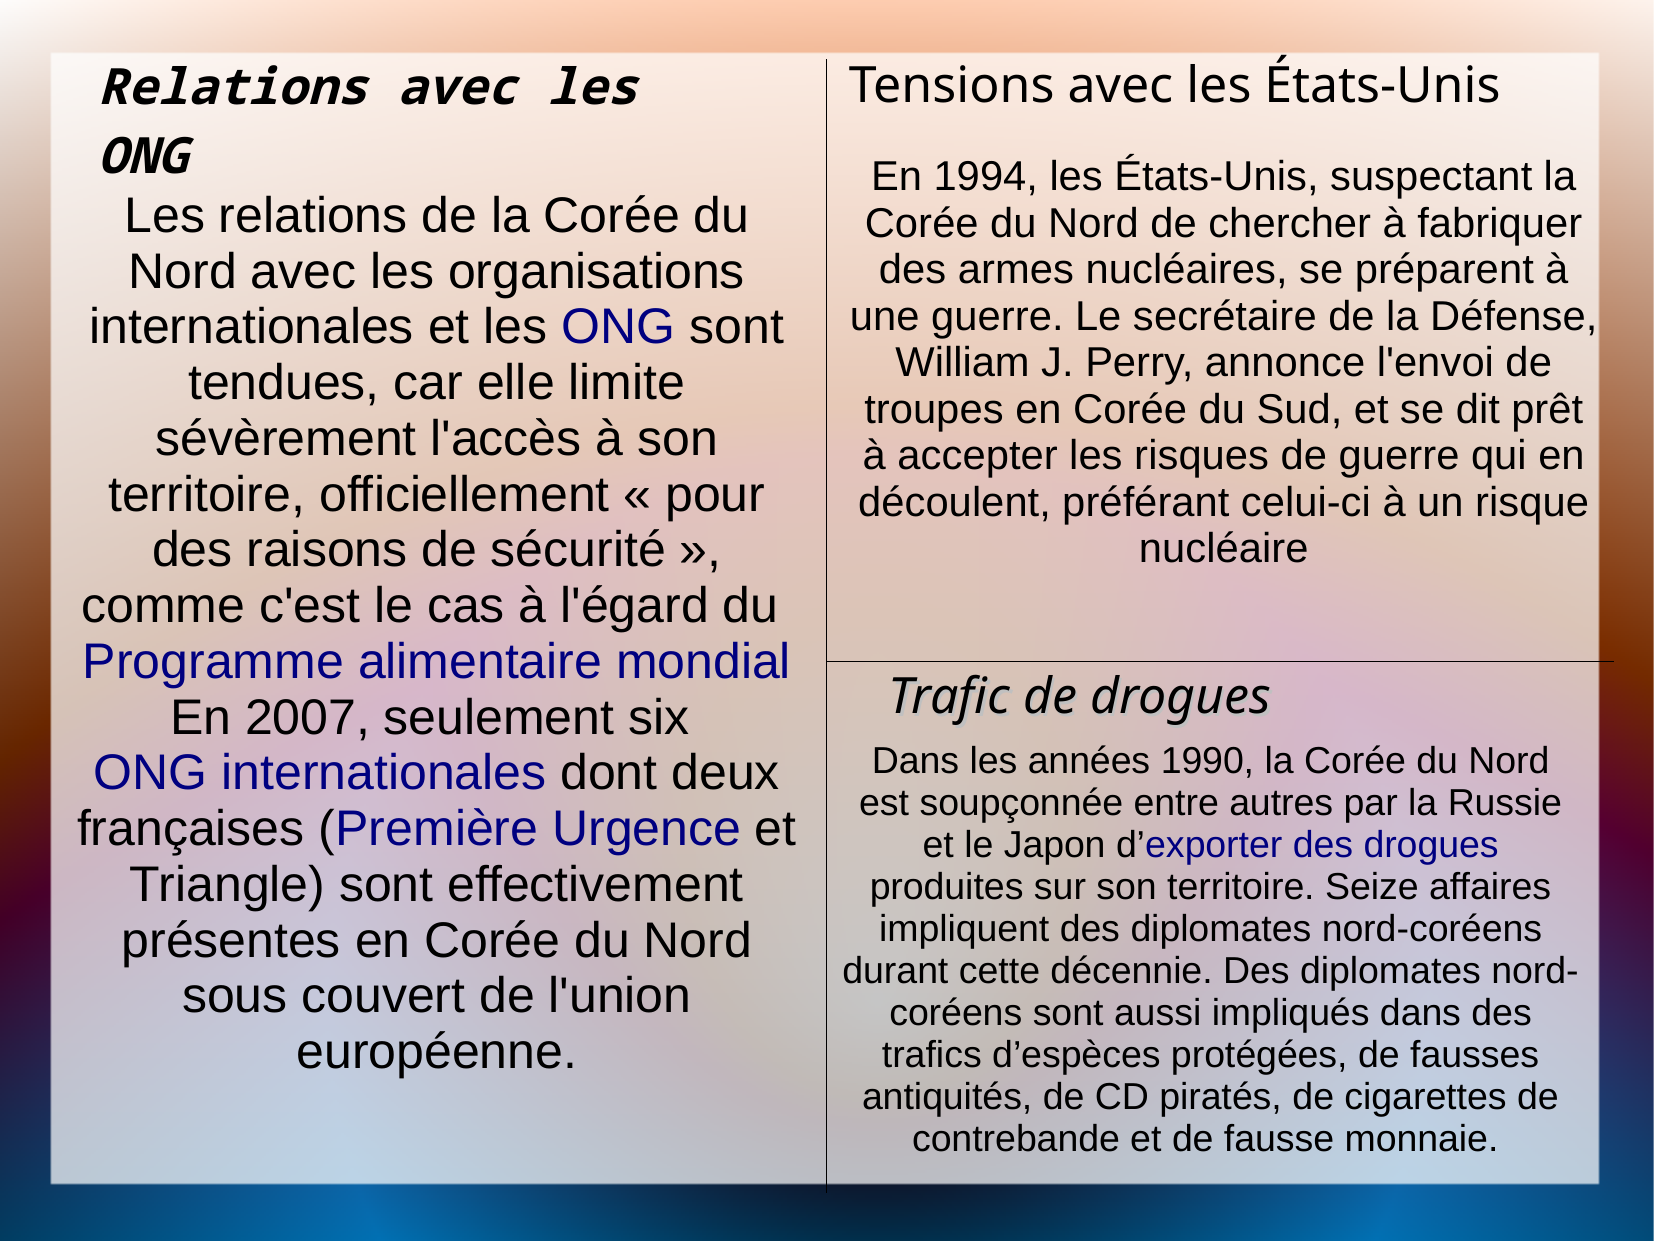

Tensions avec les États-Unis
Relations avec les ONG
En 1994, les États-Unis, suspectant la Corée du Nord de chercher à fabriquer des armes nucléaires, se préparent à une guerre. Le secrétaire de la Défense, William J. Perry, annonce l'envoi de troupes en Corée du Sud, et se dit prêt à accepter les risques de guerre qui en découlent, préférant celui-ci à un risque nucléaire
Les relations de la Corée du Nord avec les organisations internationales et les ONG sont tendues, car elle limite sévèrement l'accès à son territoire, officiellement « pour des raisons de sécurité », comme c'est le cas à l'égard du Programme alimentaire mondial En 2007, seulement six ONG internationales dont deux françaises (Première Urgence et Triangle) sont effectivement présentes en Corée du Nord sous couvert de l'union européenne.
Trafic de drogues
Dans les années 1990, la Corée du Nord est soupçonnée entre autres par la Russie et le Japon d’exporter des drogues produites sur son territoire. Seize affaires impliquent des diplomates nord-coréens durant cette décennie. Des diplomates nord-coréens sont aussi impliqués dans des trafics d’espèces protégées, de fausses antiquités, de CD piratés, de cigarettes de contrebande et de fausse monnaie.